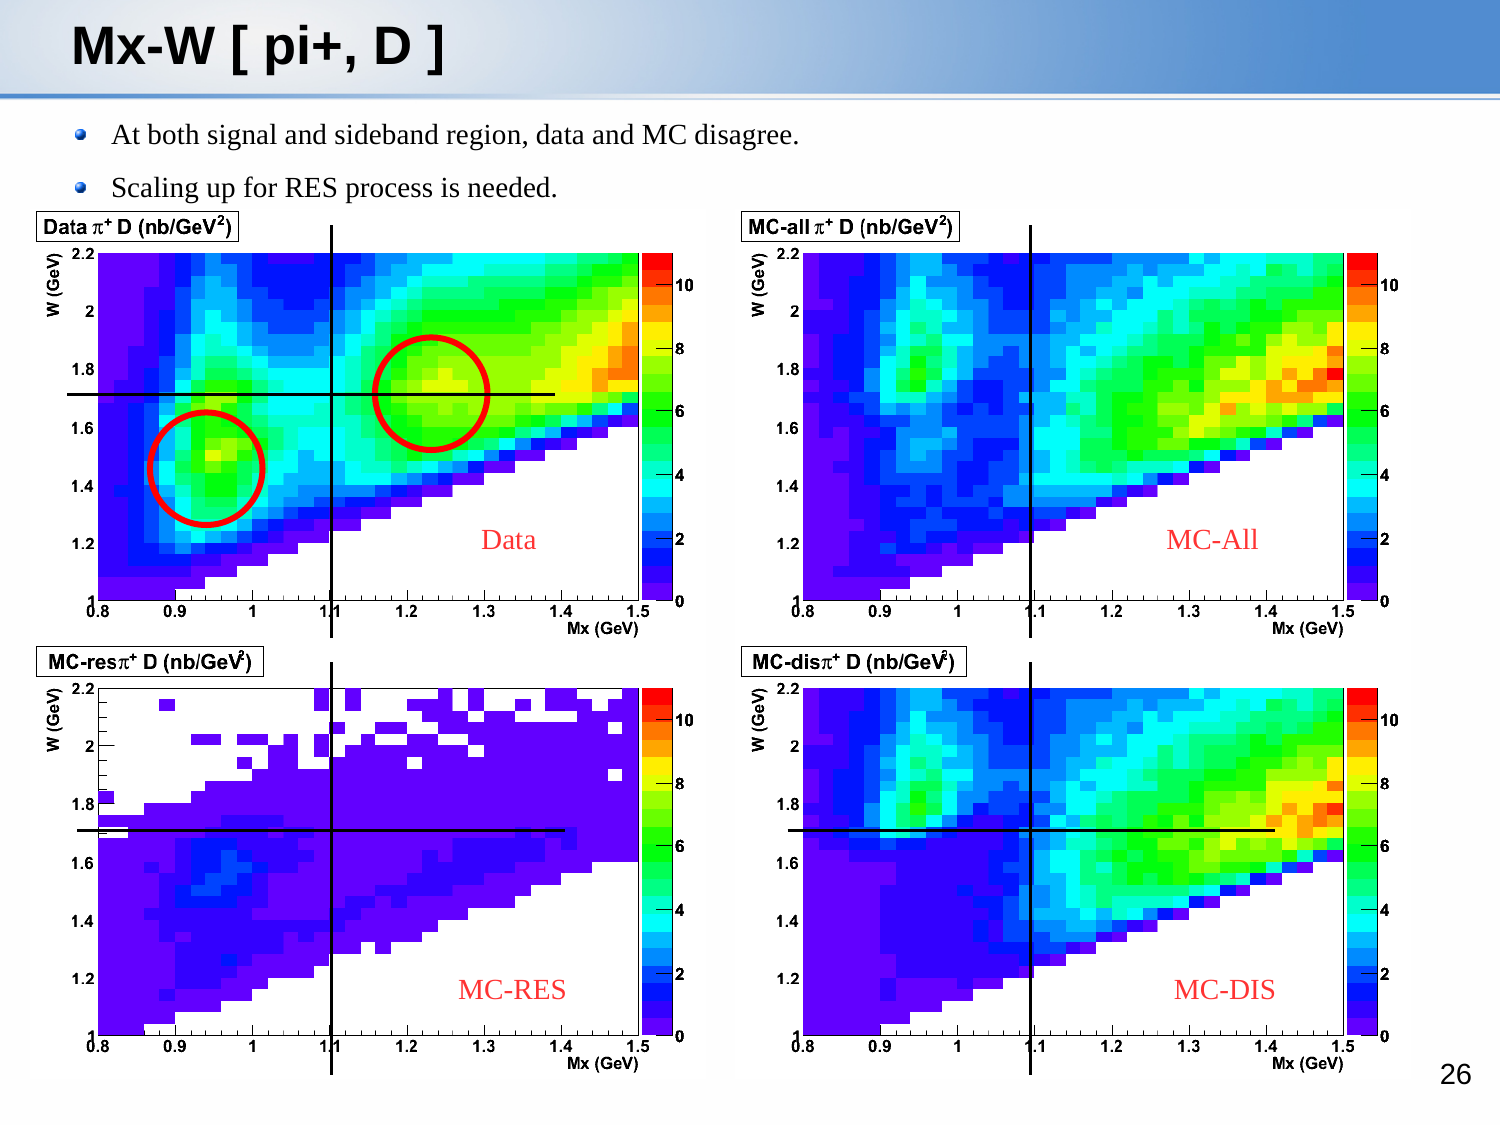

# Mx-W [ pi+, D ]
At both signal and sideband region, data and MC disagree.
Scaling up for RES process is needed.
Data
MC-All
MC-RES
MC-DIS